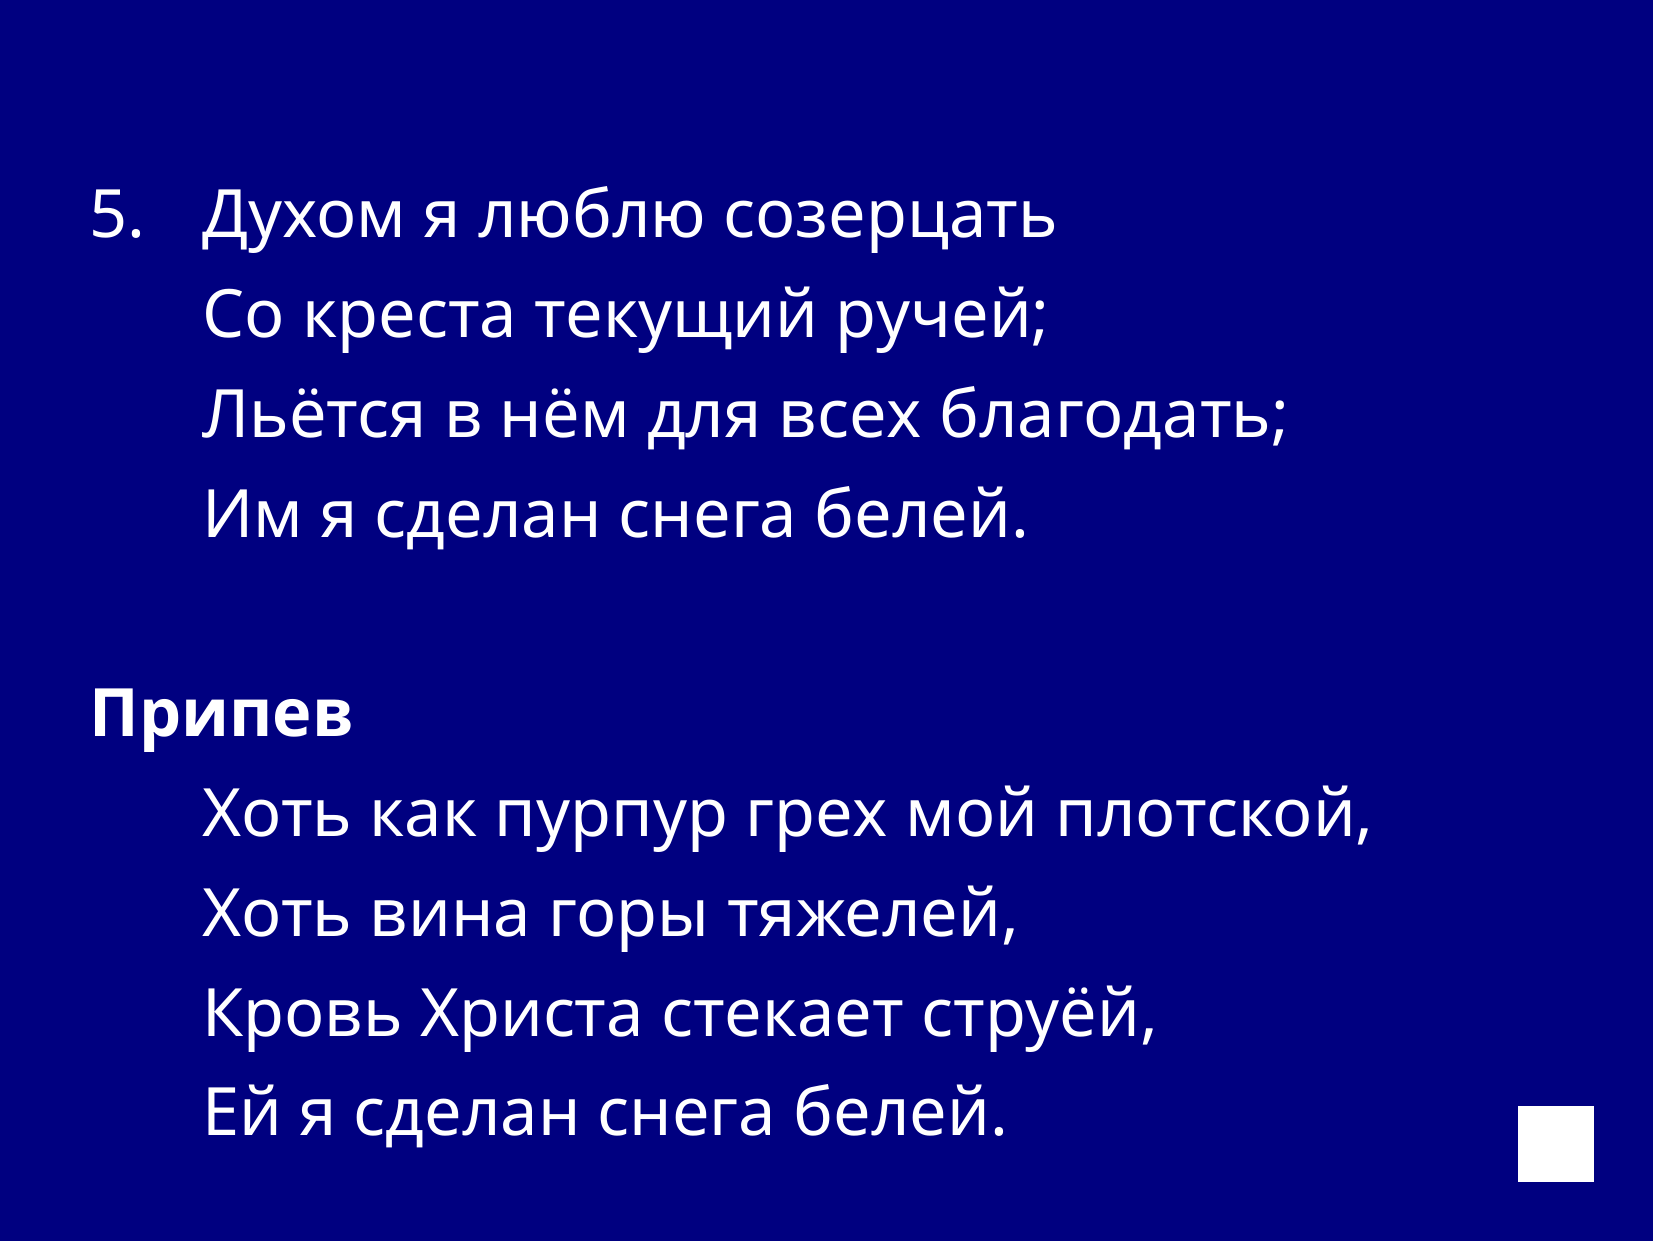

5.	Духом я люблю созерцать
	Со креста текущий ручей;
	Льётся в нём для всех благодать;
	Им я сделан снега белей.
Припев
	Хоть как пурпур грех мой плотской,
	Хоть вина горы тяжелей,
	Кровь Христа стекает струёй,
	Ей я сделан снега белей.